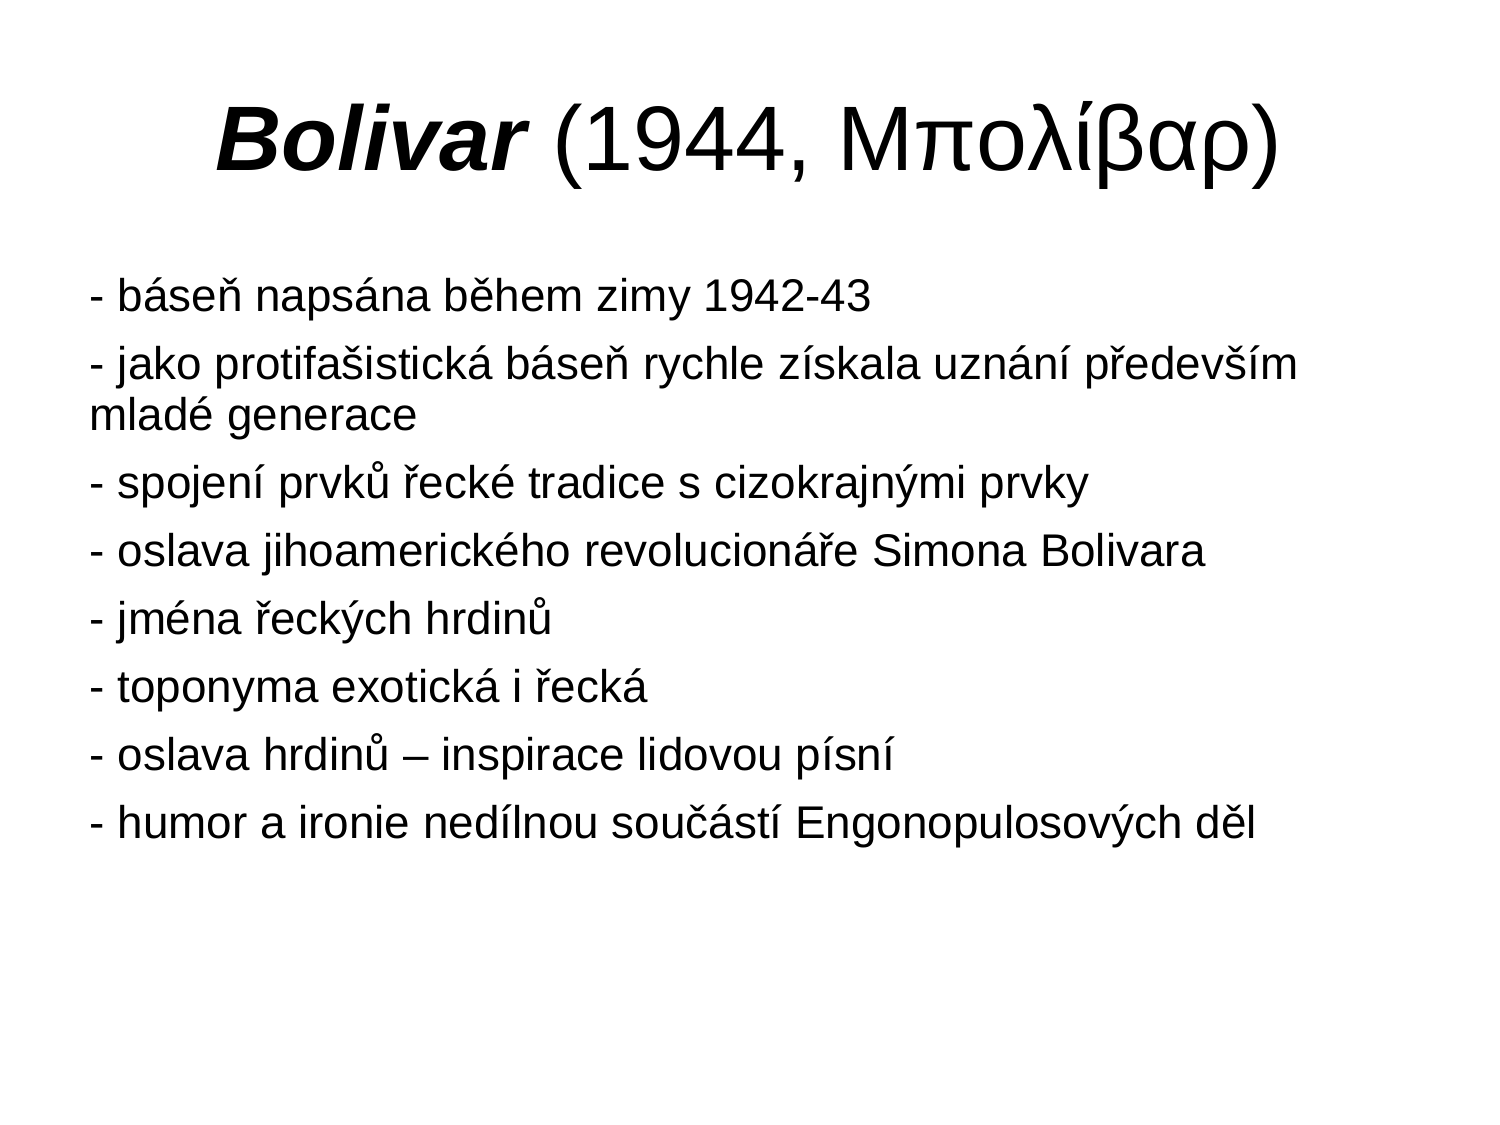

# Bolivar (1944, Μπολίβαρ)
- báseň napsána během zimy 1942-43
- jako protifašistická báseň rychle získala uznání především mladé generace
- spojení prvků řecké tradice s cizokrajnými prvky
- oslava jihoamerického revolucionáře Simona Bolivara
- jména řeckých hrdinů
- toponyma exotická i řecká
- oslava hrdinů – inspirace lidovou písní
- humor a ironie nedílnou součástí Engonopulosových děl